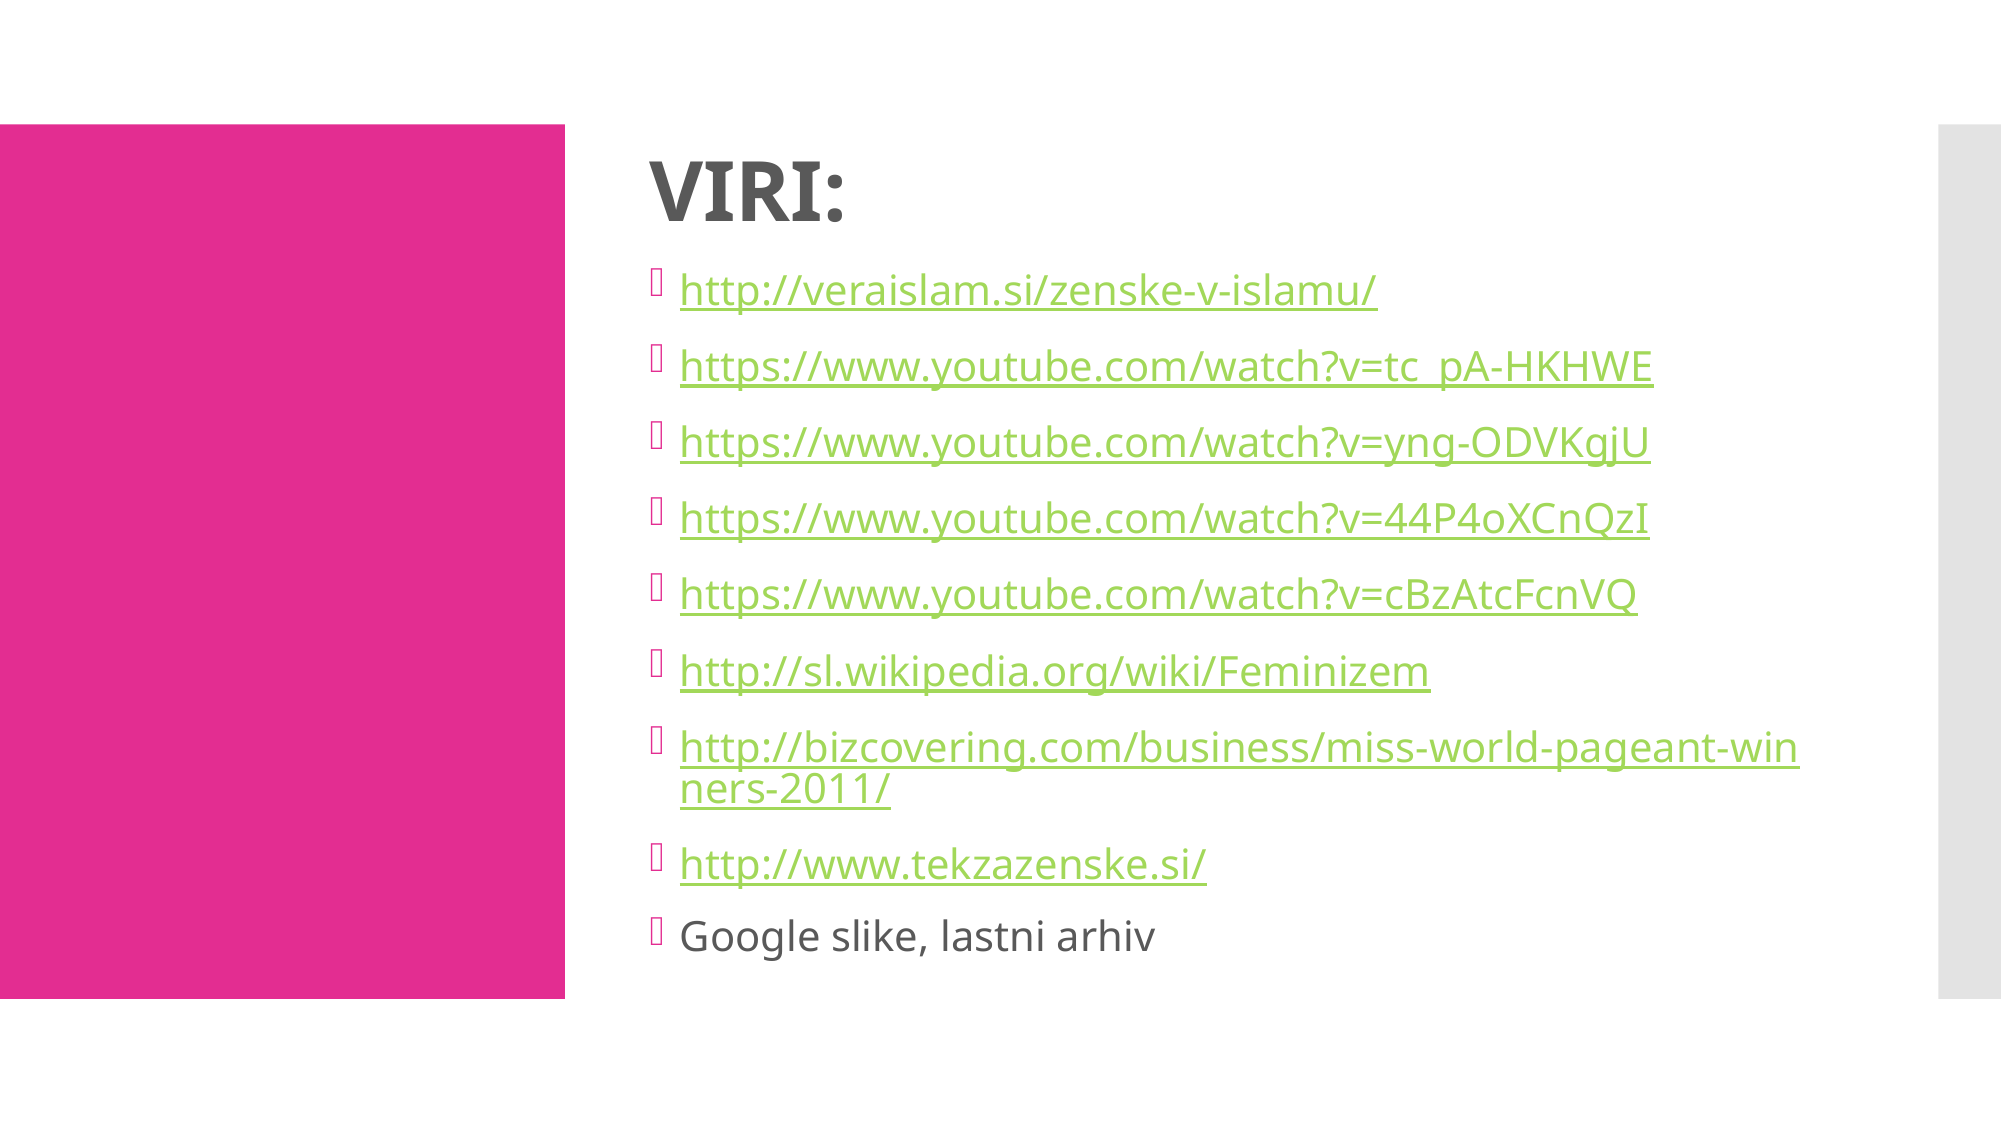

VIRI:
http://veraislam.si/zenske-v-islamu/
https://www.youtube.com/watch?v=tc_pA-HKHWE
https://www.youtube.com/watch?v=yng-ODVKgjU
https://www.youtube.com/watch?v=44P4oXCnQzI
https://www.youtube.com/watch?v=cBzAtcFcnVQ
http://sl.wikipedia.org/wiki/Feminizem
http://bizcovering.com/business/miss-world-pageant-winners-2011/
http://www.tekzazenske.si/
Google slike, lastni arhiv
#